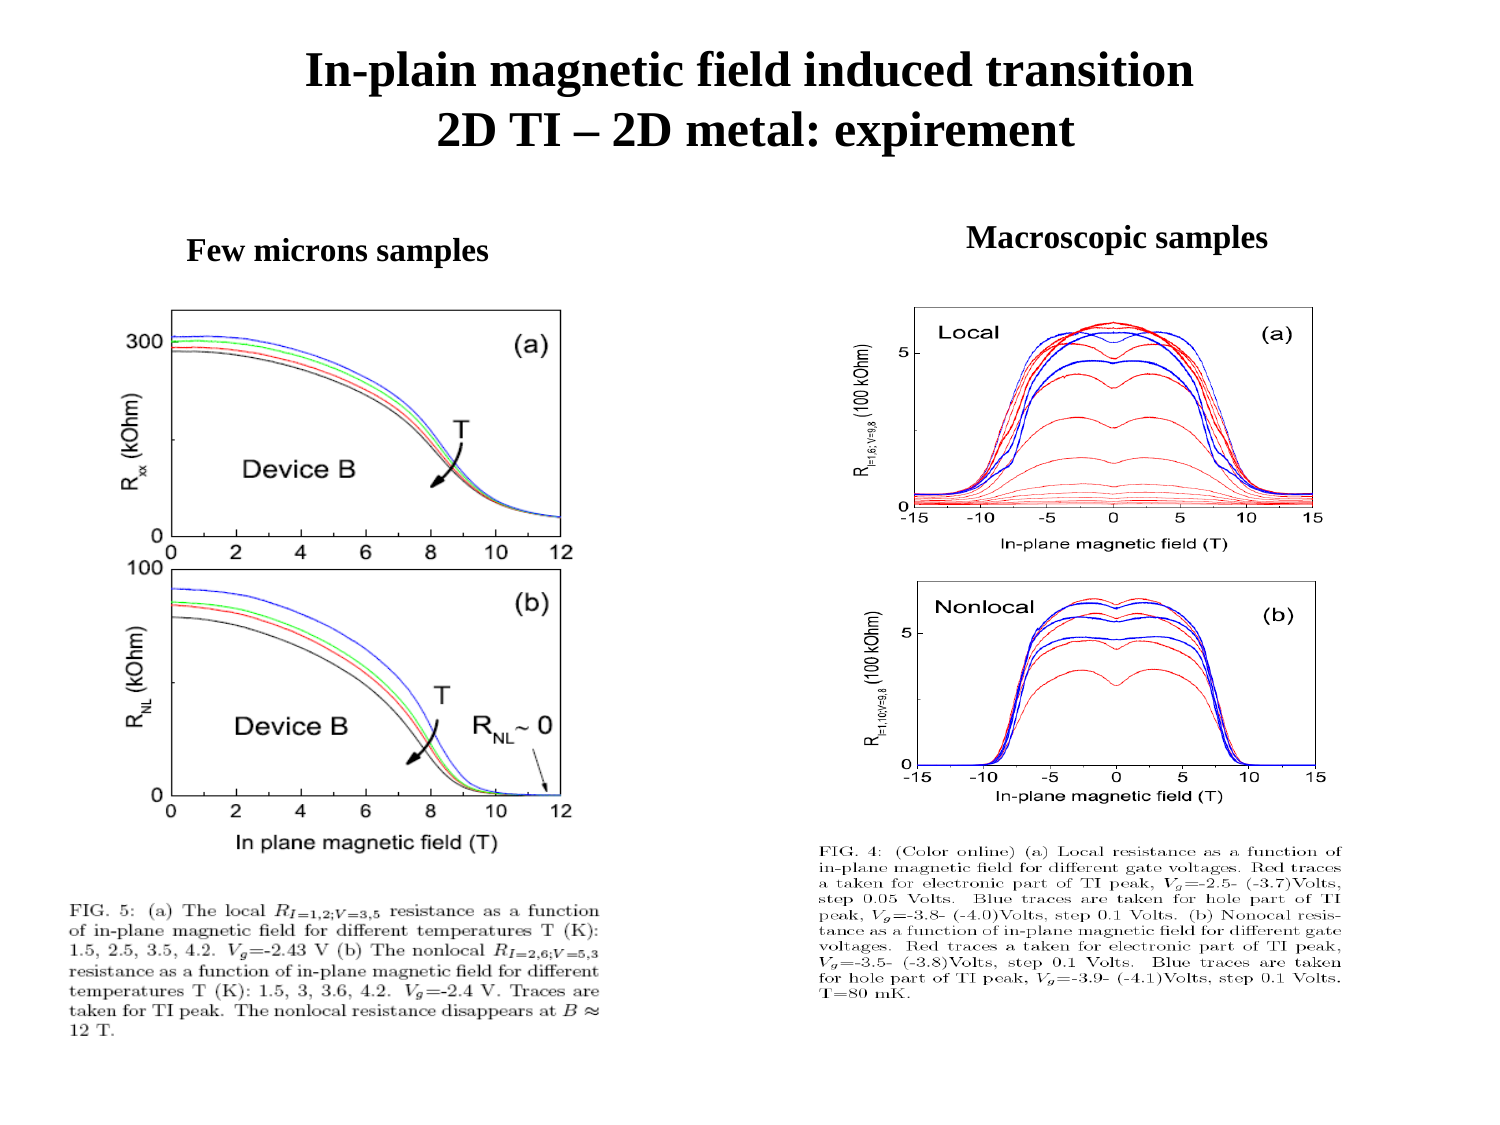

# In-plain magnetic field induced transition 2D TI – 2D metal: expirement
Macroscopic samples
Few microns samples